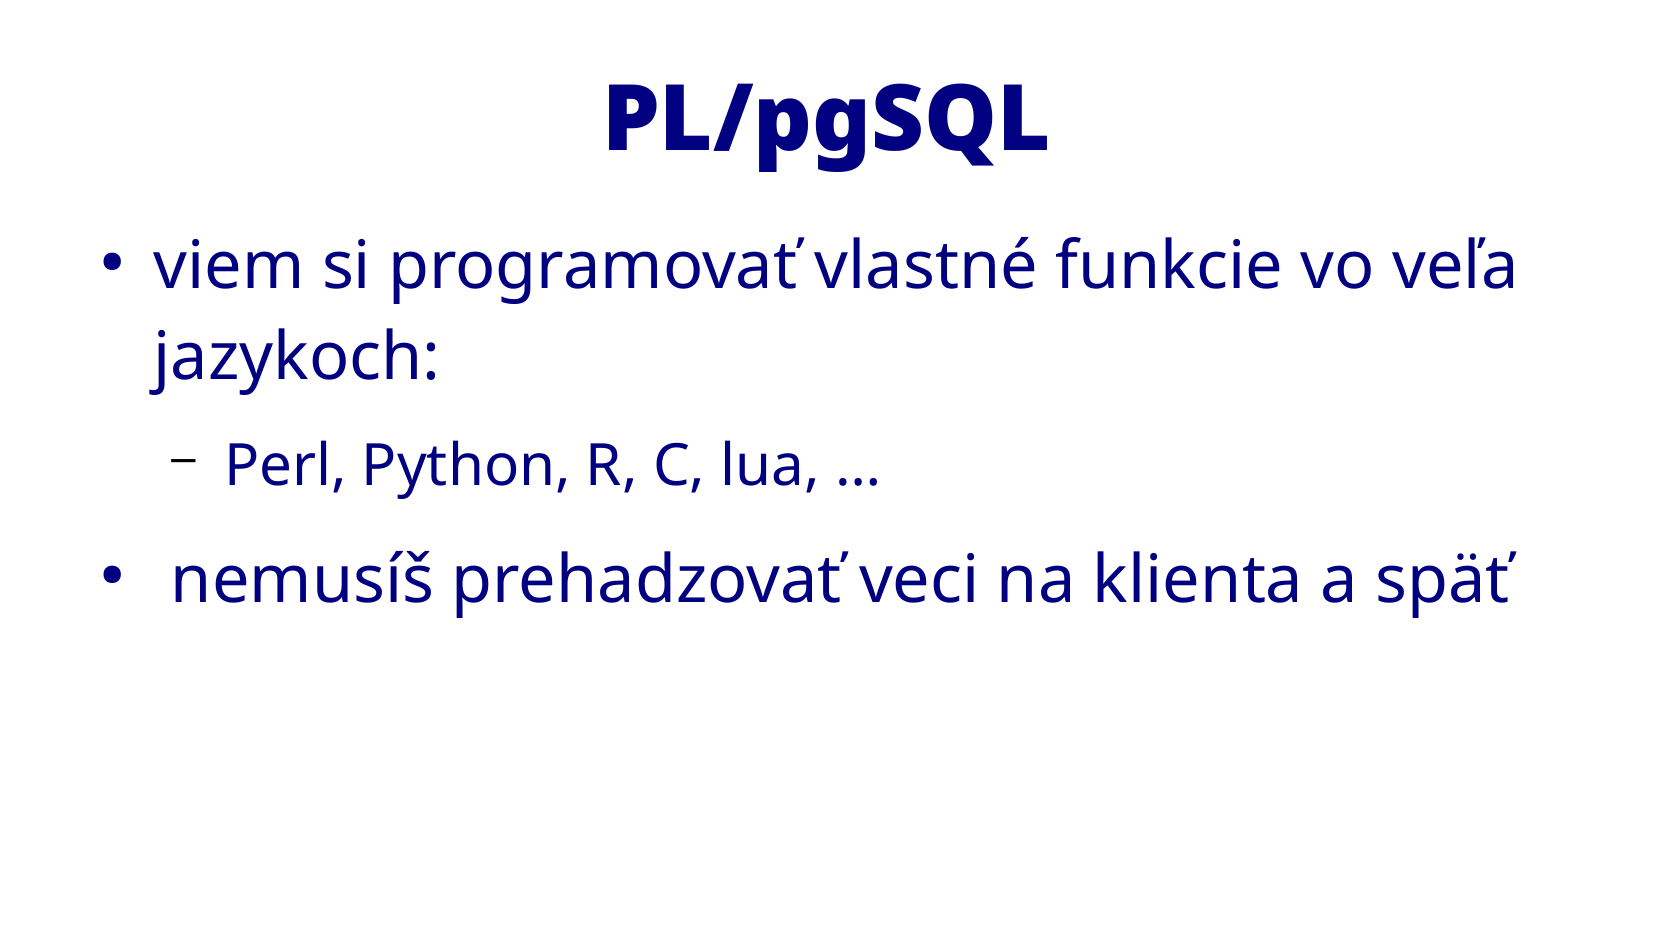

# PL/pgSQL
viem si programovať vlastné funkcie vo veľa jazykoch:
Perl, Python, R, C, lua, …
 nemusíš prehadzovať veci na klienta a späť